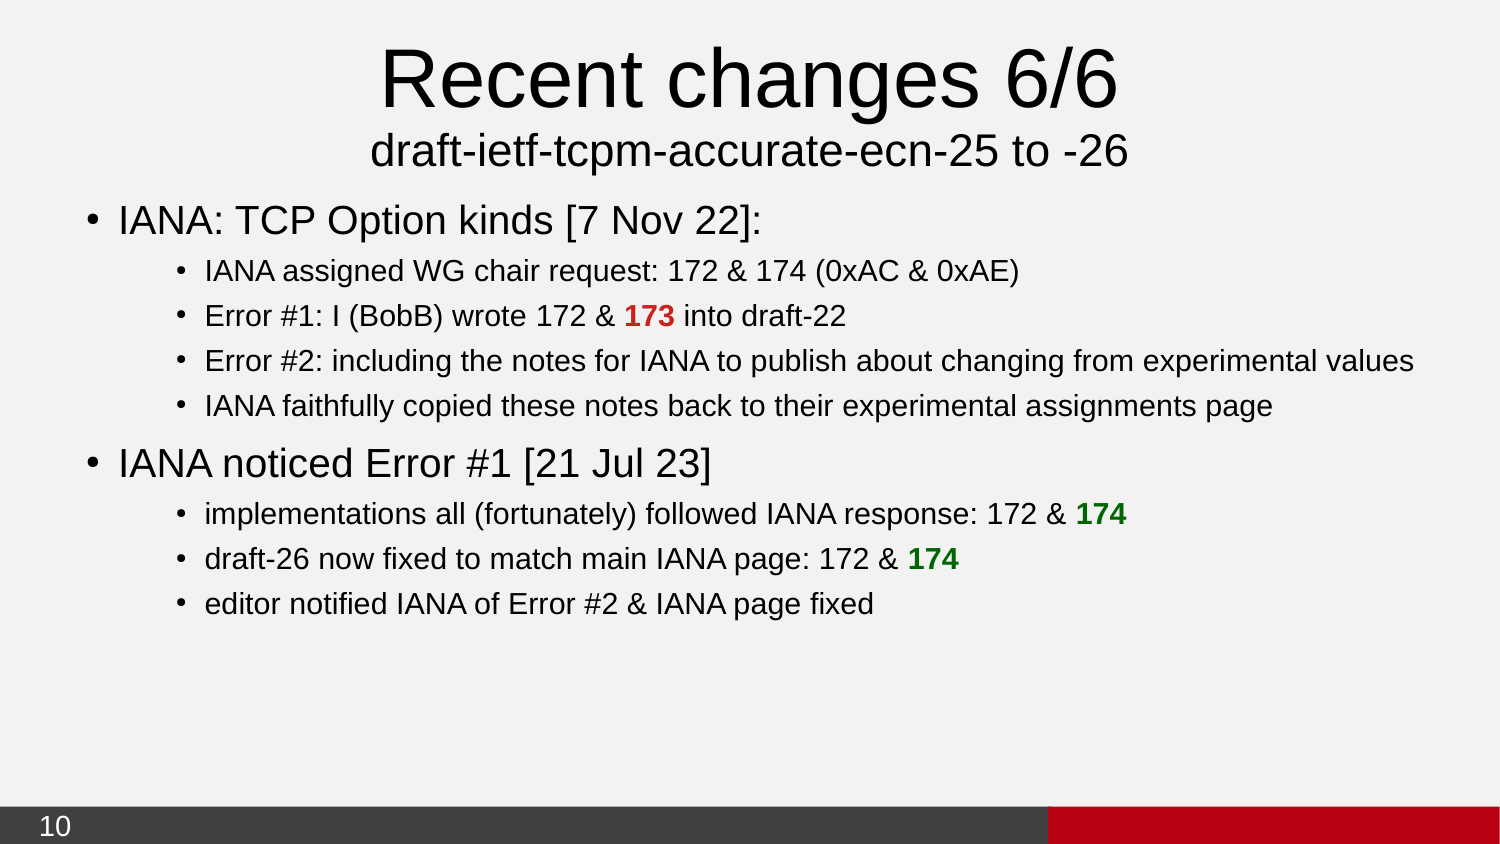

# Recent changes 6/6 draft-ietf-tcpm-accurate-ecn-25 to -26
IANA: TCP Option kinds [7 Nov 22]:
IANA assigned WG chair request: 172 & 174 (0xAC & 0xAE)
Error #1: I (BobB) wrote 172 & 173 into draft-22
Error #2: including the notes for IANA to publish about changing from experimental values
IANA faithfully copied these notes back to their experimental assignments page
IANA noticed Error #1 [21 Jul 23]
implementations all (fortunately) followed IANA response: 172 & 174
draft-26 now fixed to match main IANA page: 172 & 174
editor notified IANA of Error #2 & IANA page fixed
10